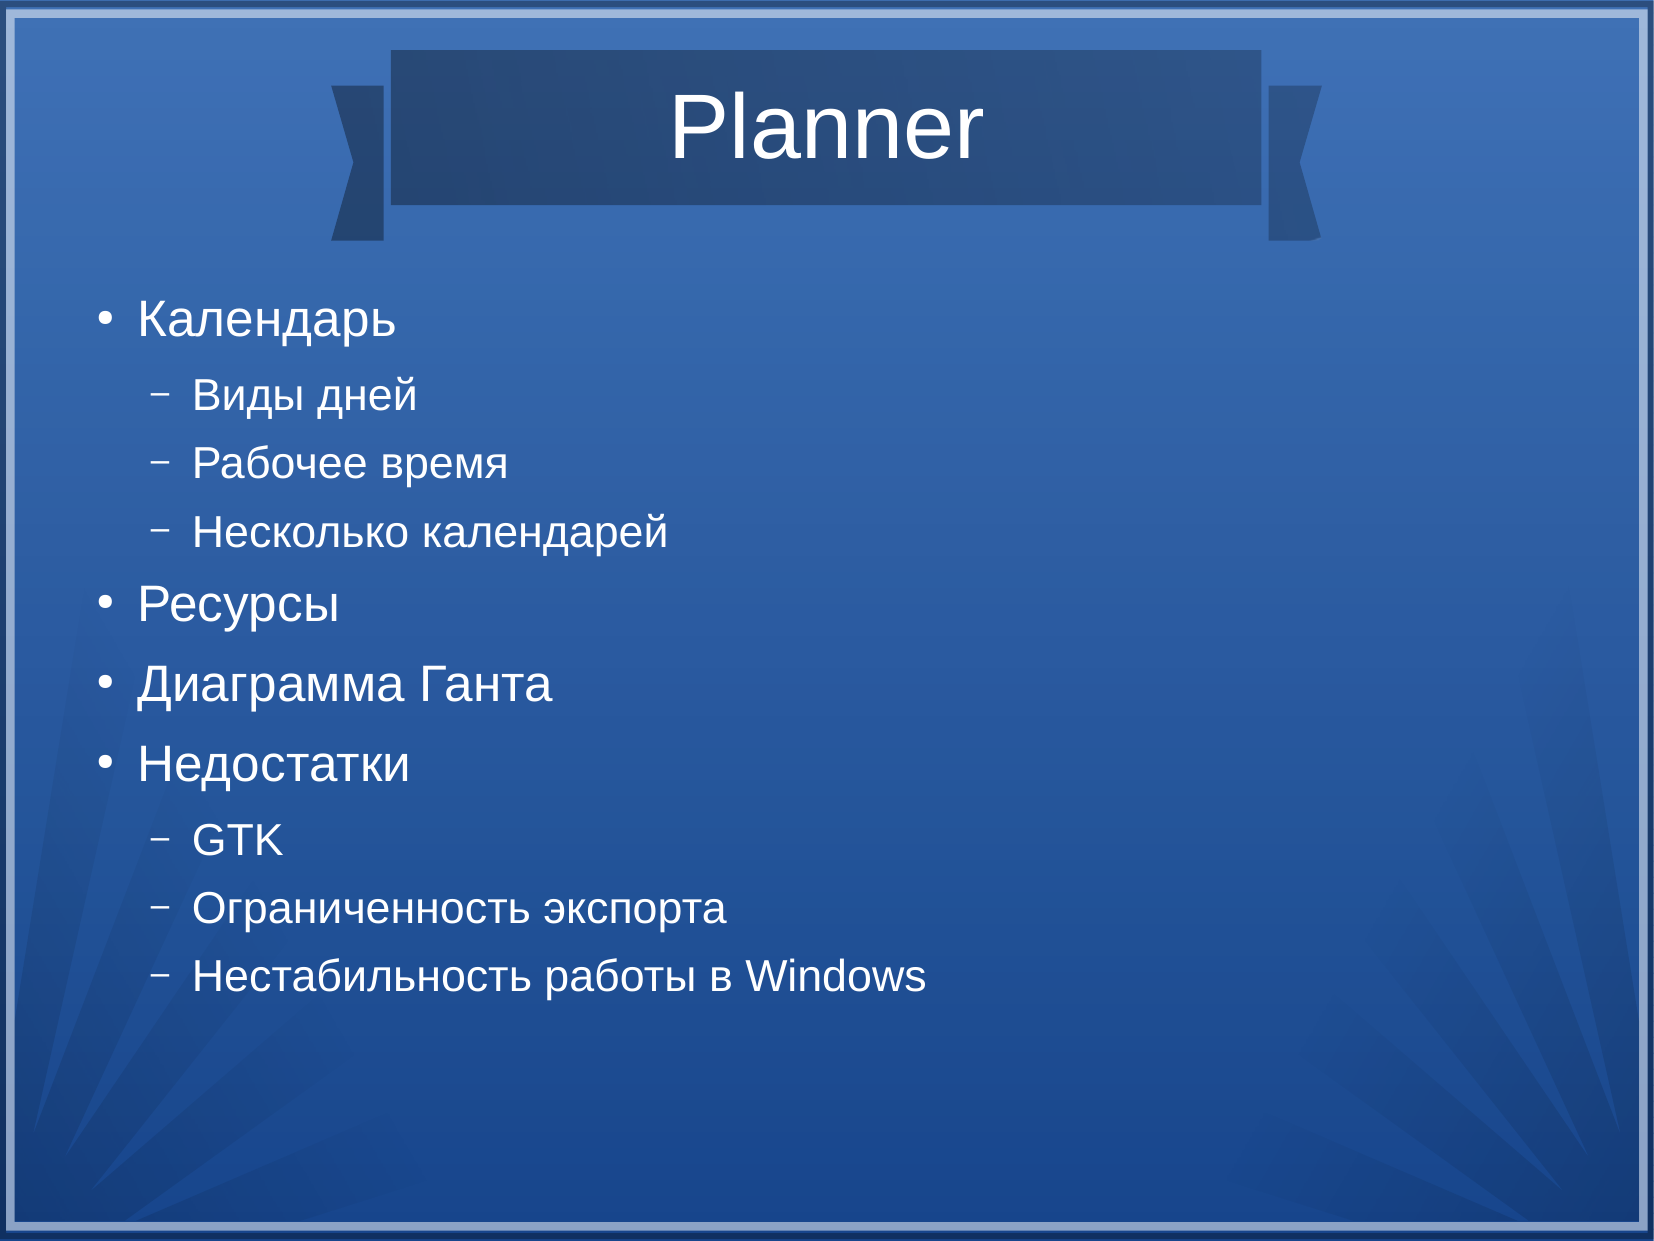

# Planner
Календарь
Виды дней
Рабочее время
Несколько календарей
Ресурсы
Диаграмма Ганта
Недостатки
GTK
Ограниченность экспорта
Нестабильность работы в Windows